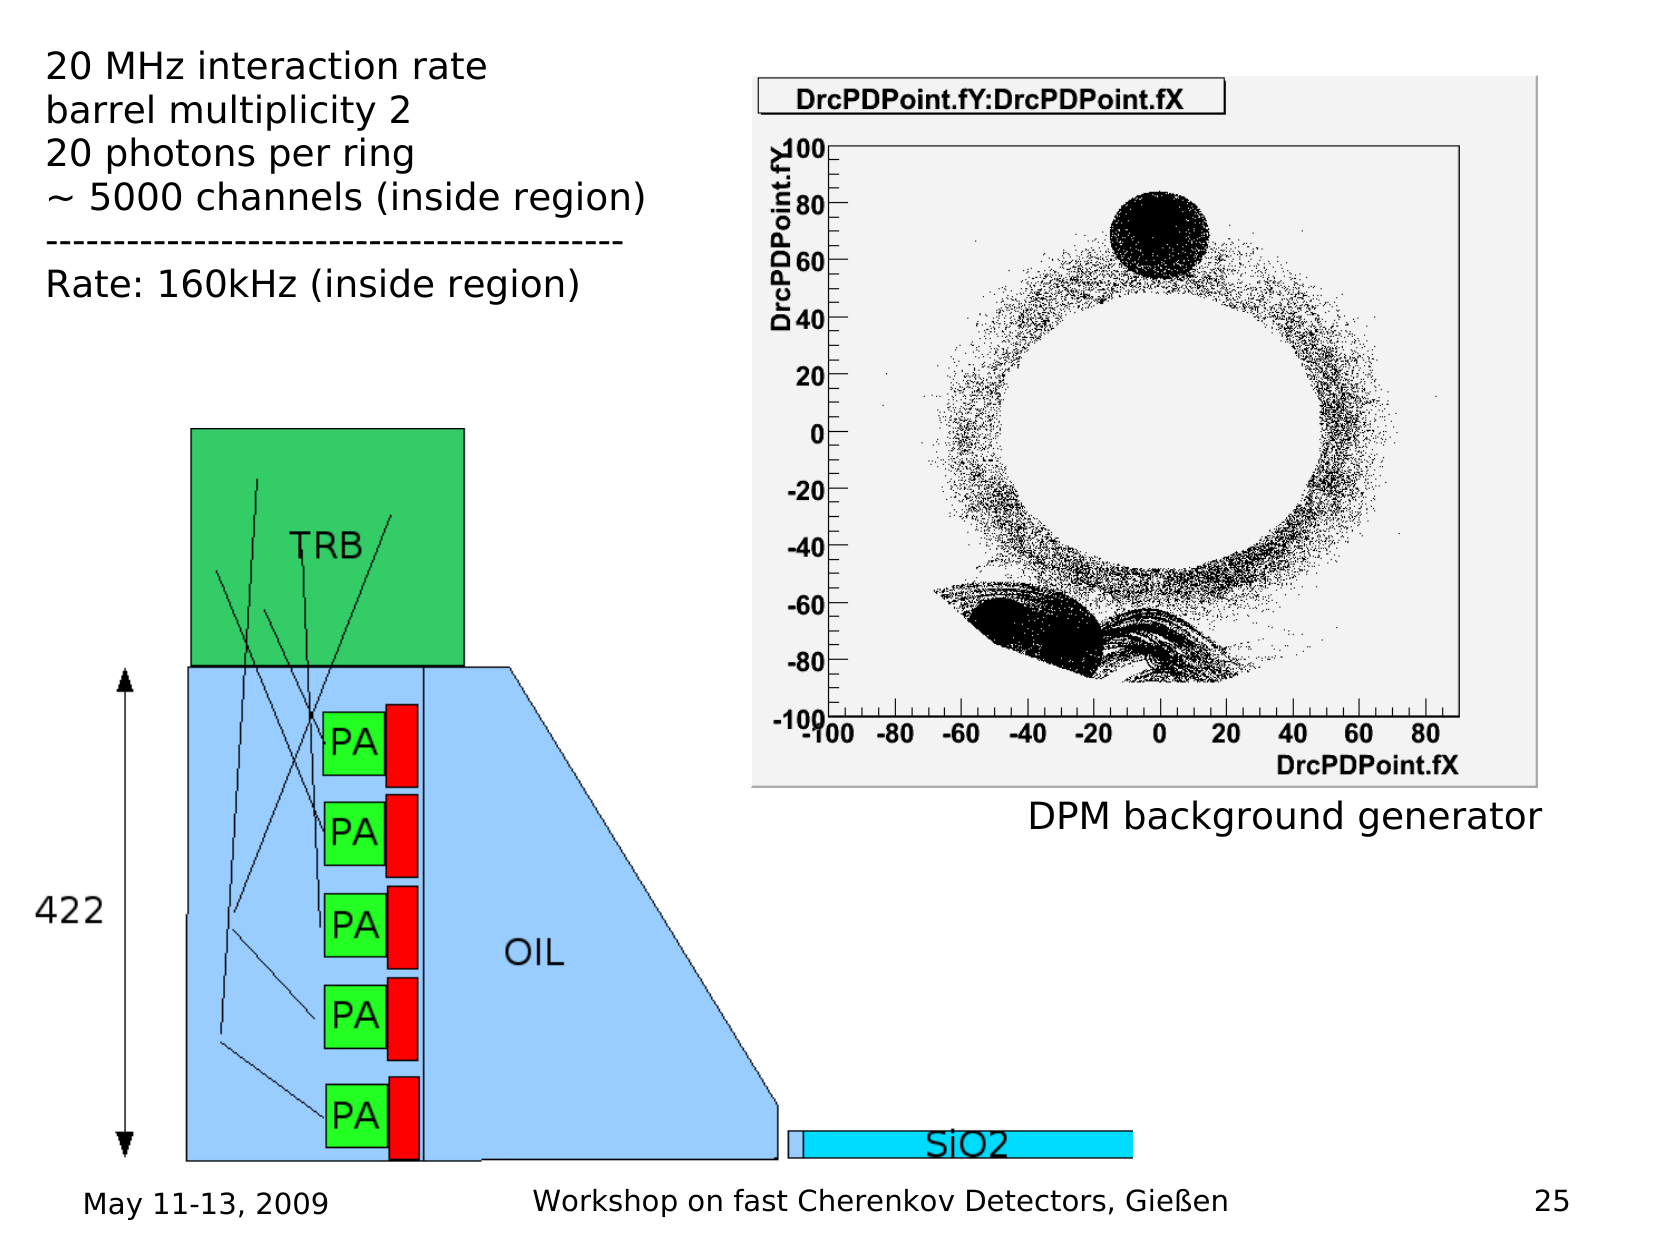

20 MHz interaction rate
barrel multiplicity 2
20 photons per ring
~ 5000 channels (inside region)
-------------------------------------------
Rate: 160kHz (inside region)
DPM background generator
Workshop on fast Cherenkov Detectors, Gießen
25
May 11-13, 2009